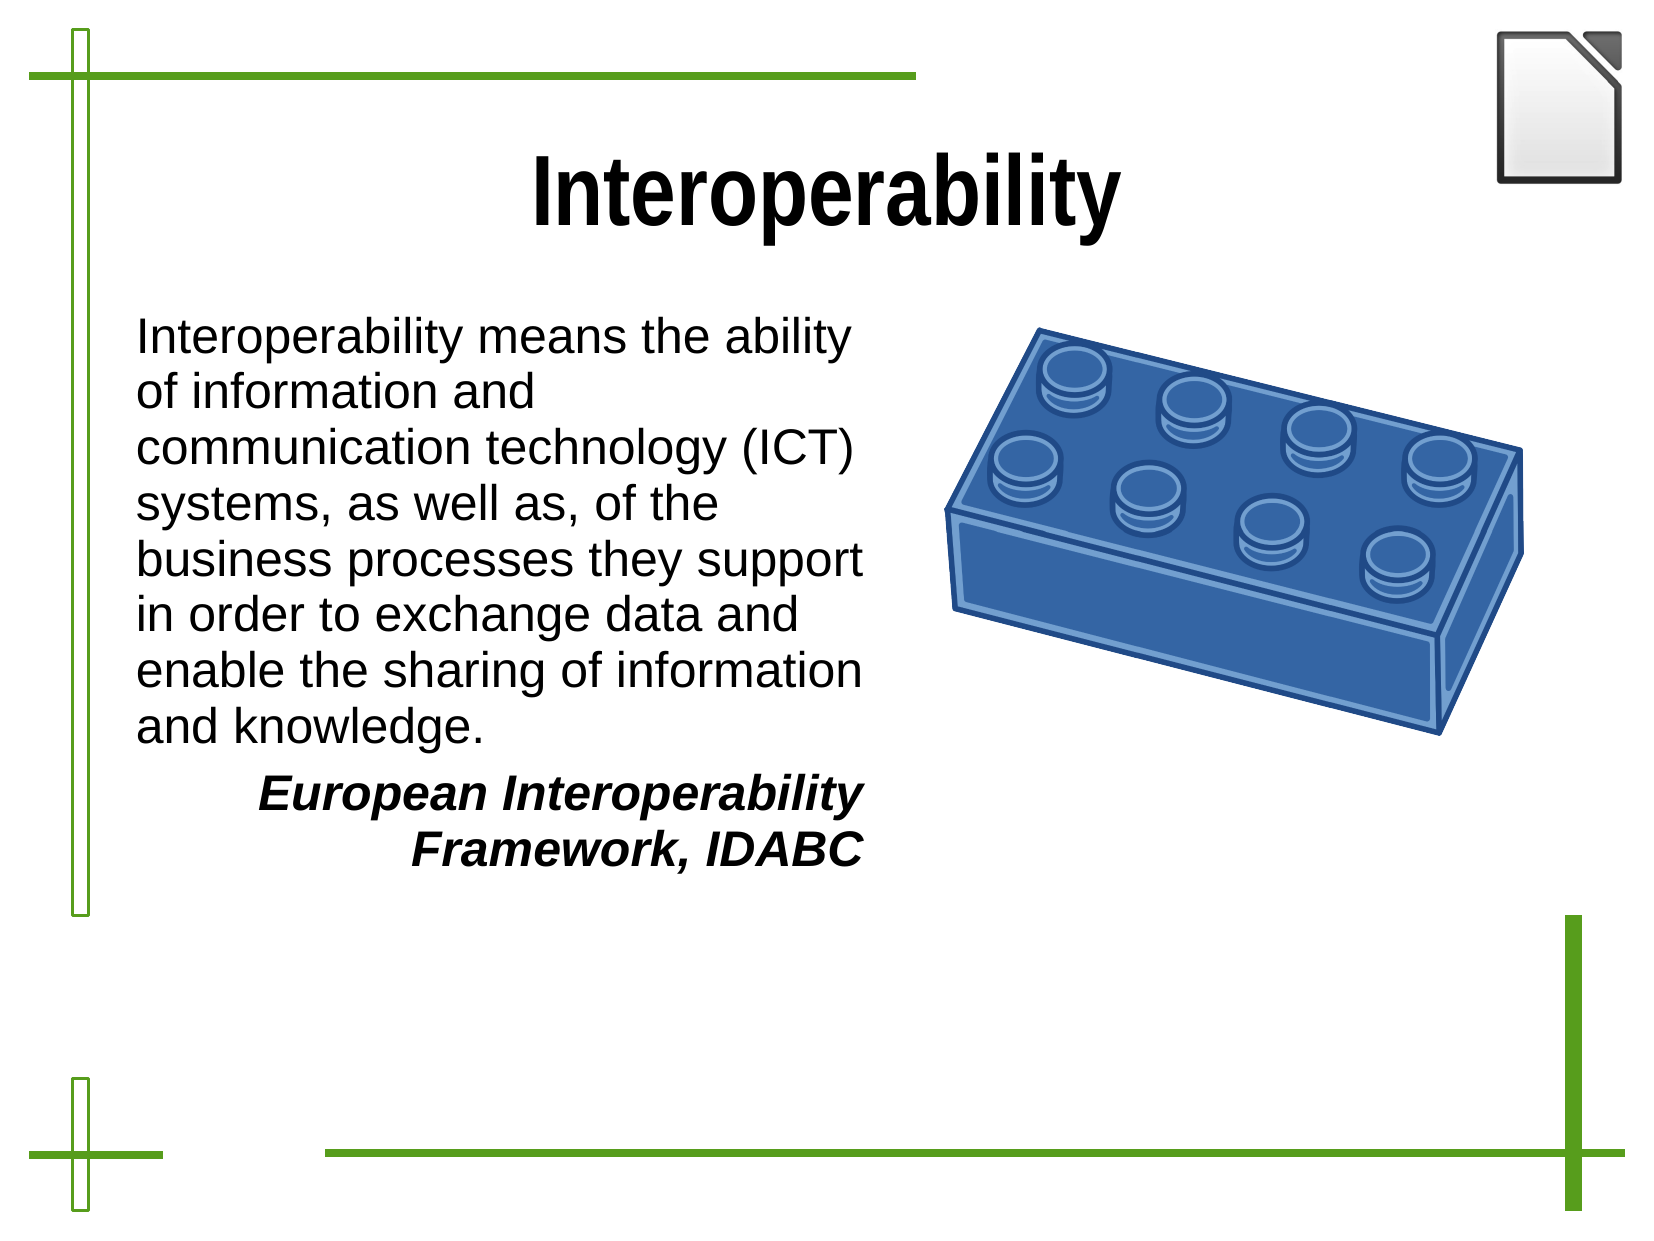

Interoperability
# Interoperability means the ability of information and communication technology (ICT) systems, as well as, of the business processes they support in order to exchange data and enable the sharing of information and knowledge.
European Interoperability Framework, IDABC